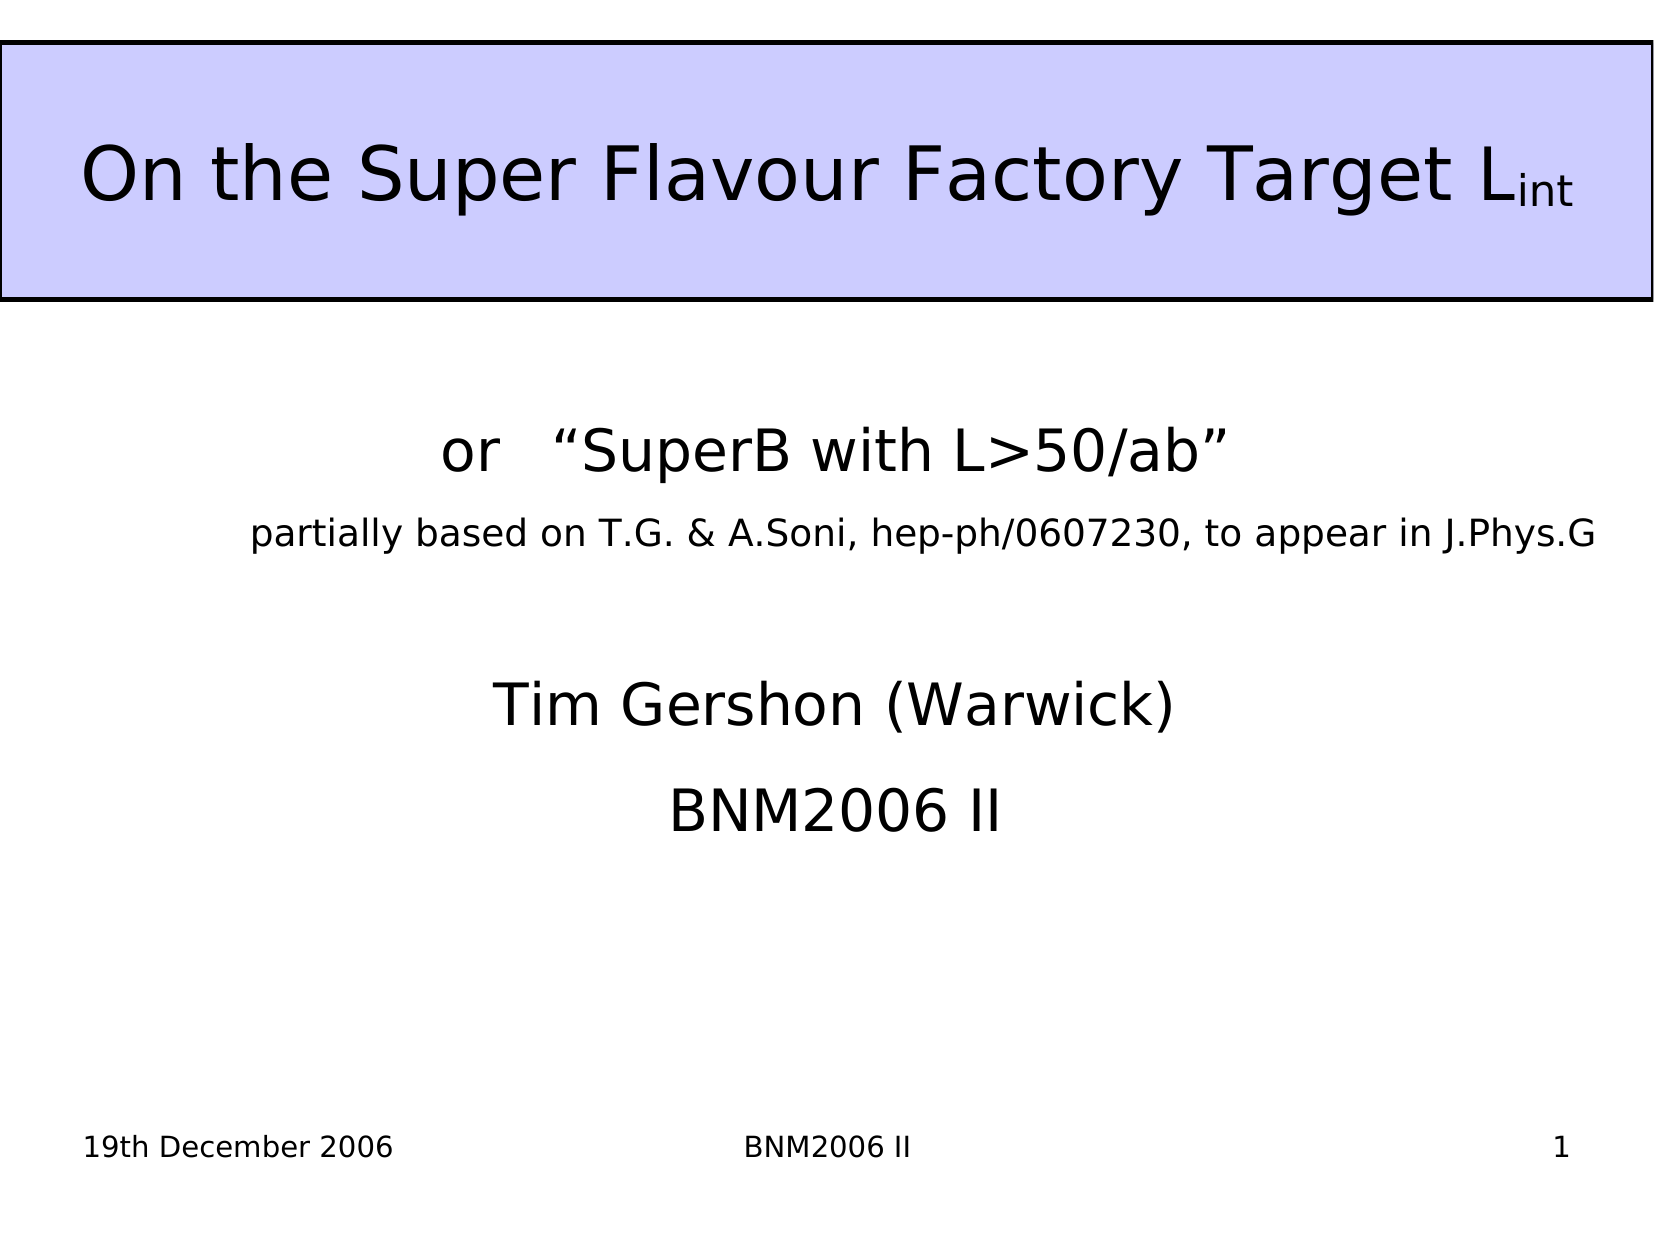

# On the Super Flavour Factory Target Lint
or 	“SuperB with L>50/ab”
partially based on T.G. & A.Soni, hep-ph/0607230, to appear in J.Phys.G
Tim Gershon (Warwick)
BNM2006 II
19th December 2006
BNM2006 II
1